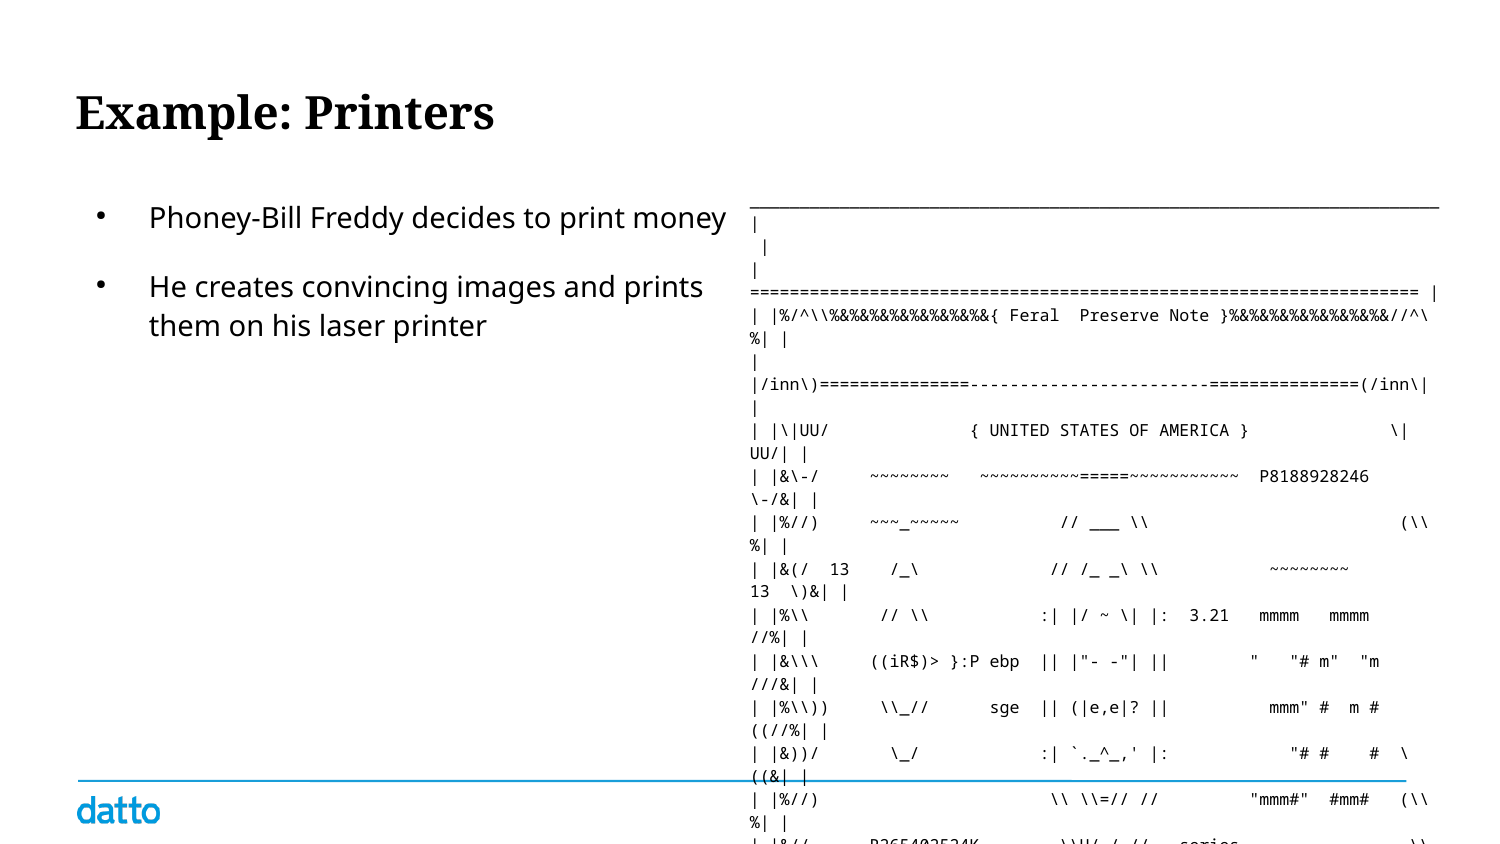

# Example: Printers
 _____________________________________________________________________
| |
| =================================================================== |
| |%/^\\%&%&%&%&%&%&%&%&{ Feral Preserve Note }%&%&%&%&%&%&%&%&//^\%| |
| |/inn\)===============------------------------===============(/inn\| |
| |\|UU/ { UNITED STATES OF AMERICA } \|UU/| |
| |&\-/ ~~~~~~~~ ~~~~~~~~~~=====~~~~~~~~~~~ P8188928246 \-/&| |
| |%//) ~~~_~~~~~ // ___ \\ (\\%| |
| |&(/ 13 /_\ // /_ _\ \\ ~~~~~~~~ 13 \)&| |
| |%\\ // \\ :| |/ ~ \| |: 3.21 mmmm mmmm //%| |
| |&\\\ ((iR$)> }:P ebp || |"- -"| || " "# m" "m ///&| |
| |%\\)) \\_// sge || (|e,e|? || mmm" # m # ((//%| |
| |&))/ \_/ :| `._^_,' |: "# # # \((&| |
| |%//) \\ \\=// // "mmm#" #mm# (\\%| |
| |&// R265402524K \\U/_/ // series \\&| |
| |%/> 13 _\\___//_ 1932 13 <\%| |
| |&/^\ Treasurer ______{Franklin}________ Secretary /^\&| |
| |/inn\ ))--------------------(( /inn\| |
| |)|UU(================/ THIRTY DOLLARS \================)|UU(| |
| |{===}%&%&%&%&%&%&%&%&%a%a%a%a%a%a%a%a%a%a%a%a%&%&%&%&%&%&%&%&{===}| |
| ==================================================================== |
|______________________________________________________________________|
Phoney-Bill Freddy decides to print money
He creates convincing images and prints them on his laser printer